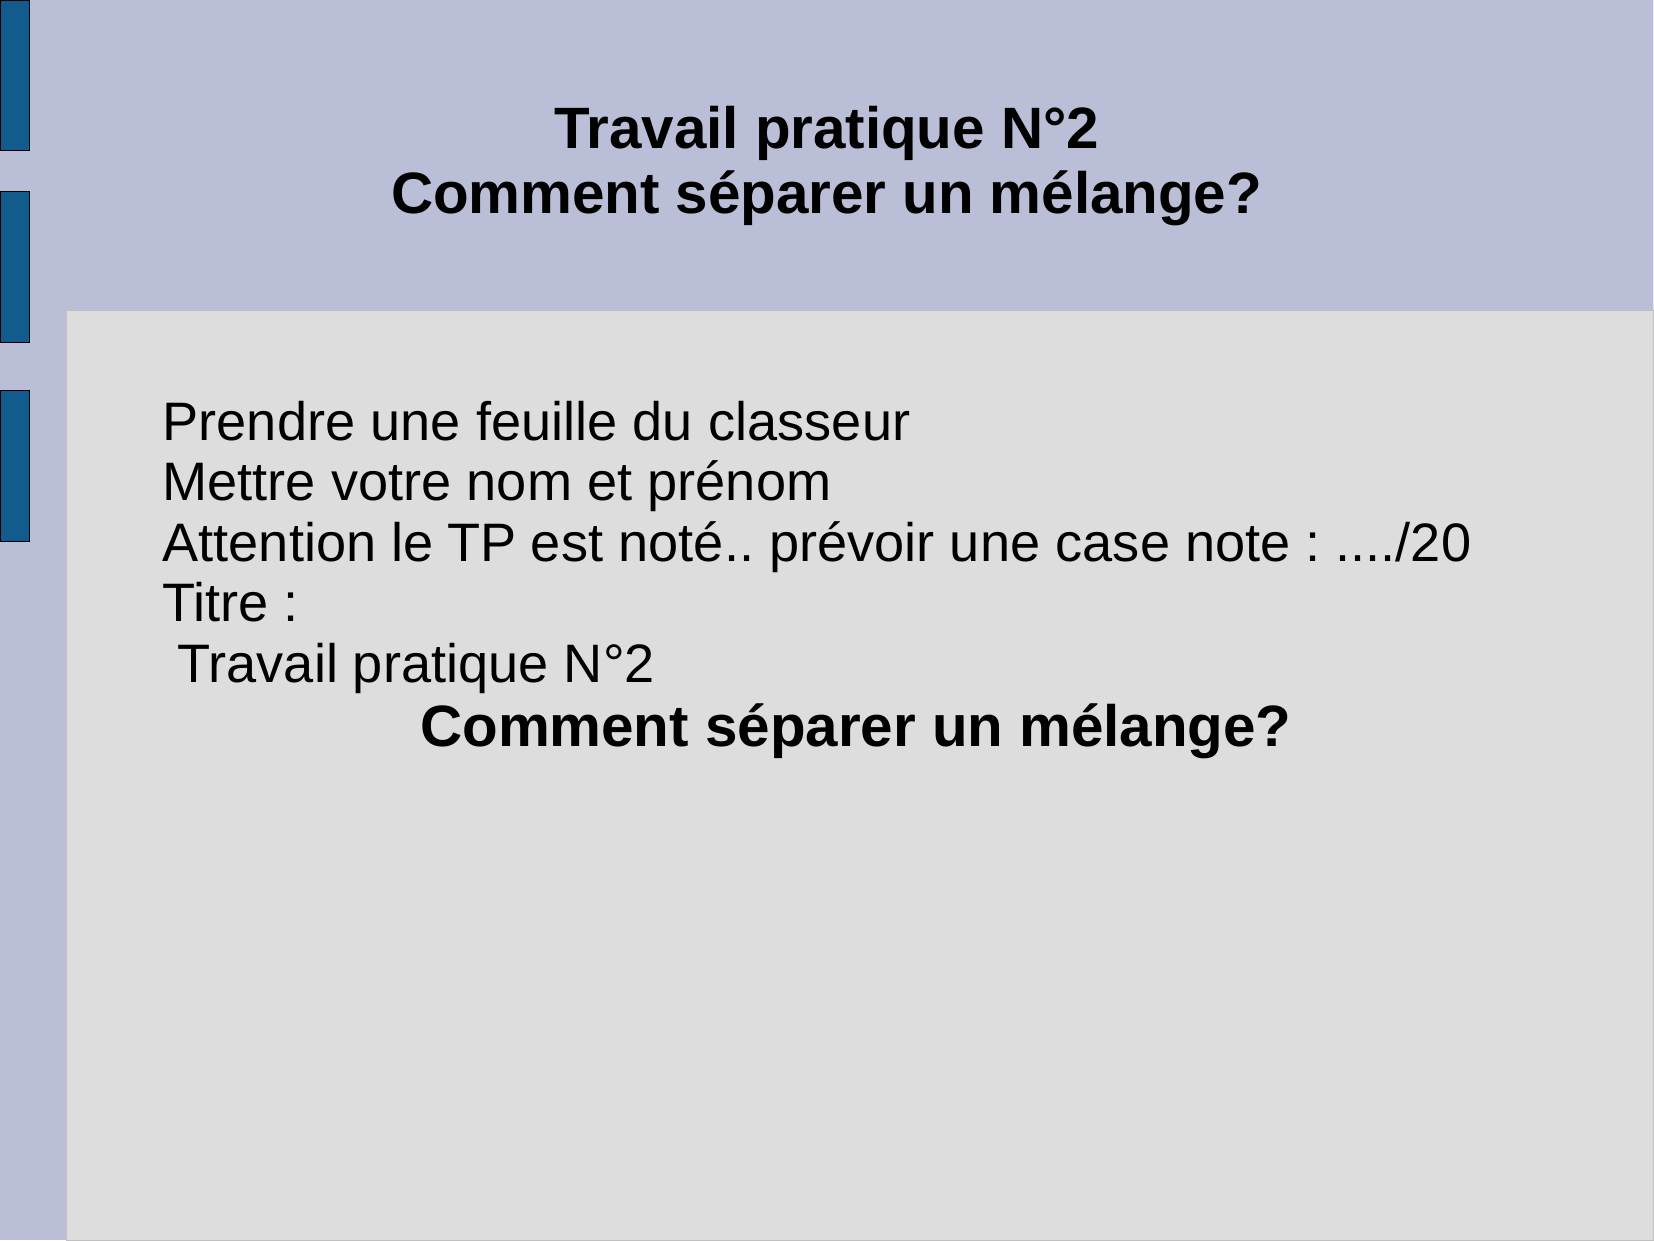

Travail pratique N°2
Comment séparer un mélange?
Prendre une feuille du classeur
Mettre votre nom et prénom
Attention le TP est noté.. prévoir une case note : ..../20
Titre :
 Travail pratique N°2
Comment séparer un mélange?